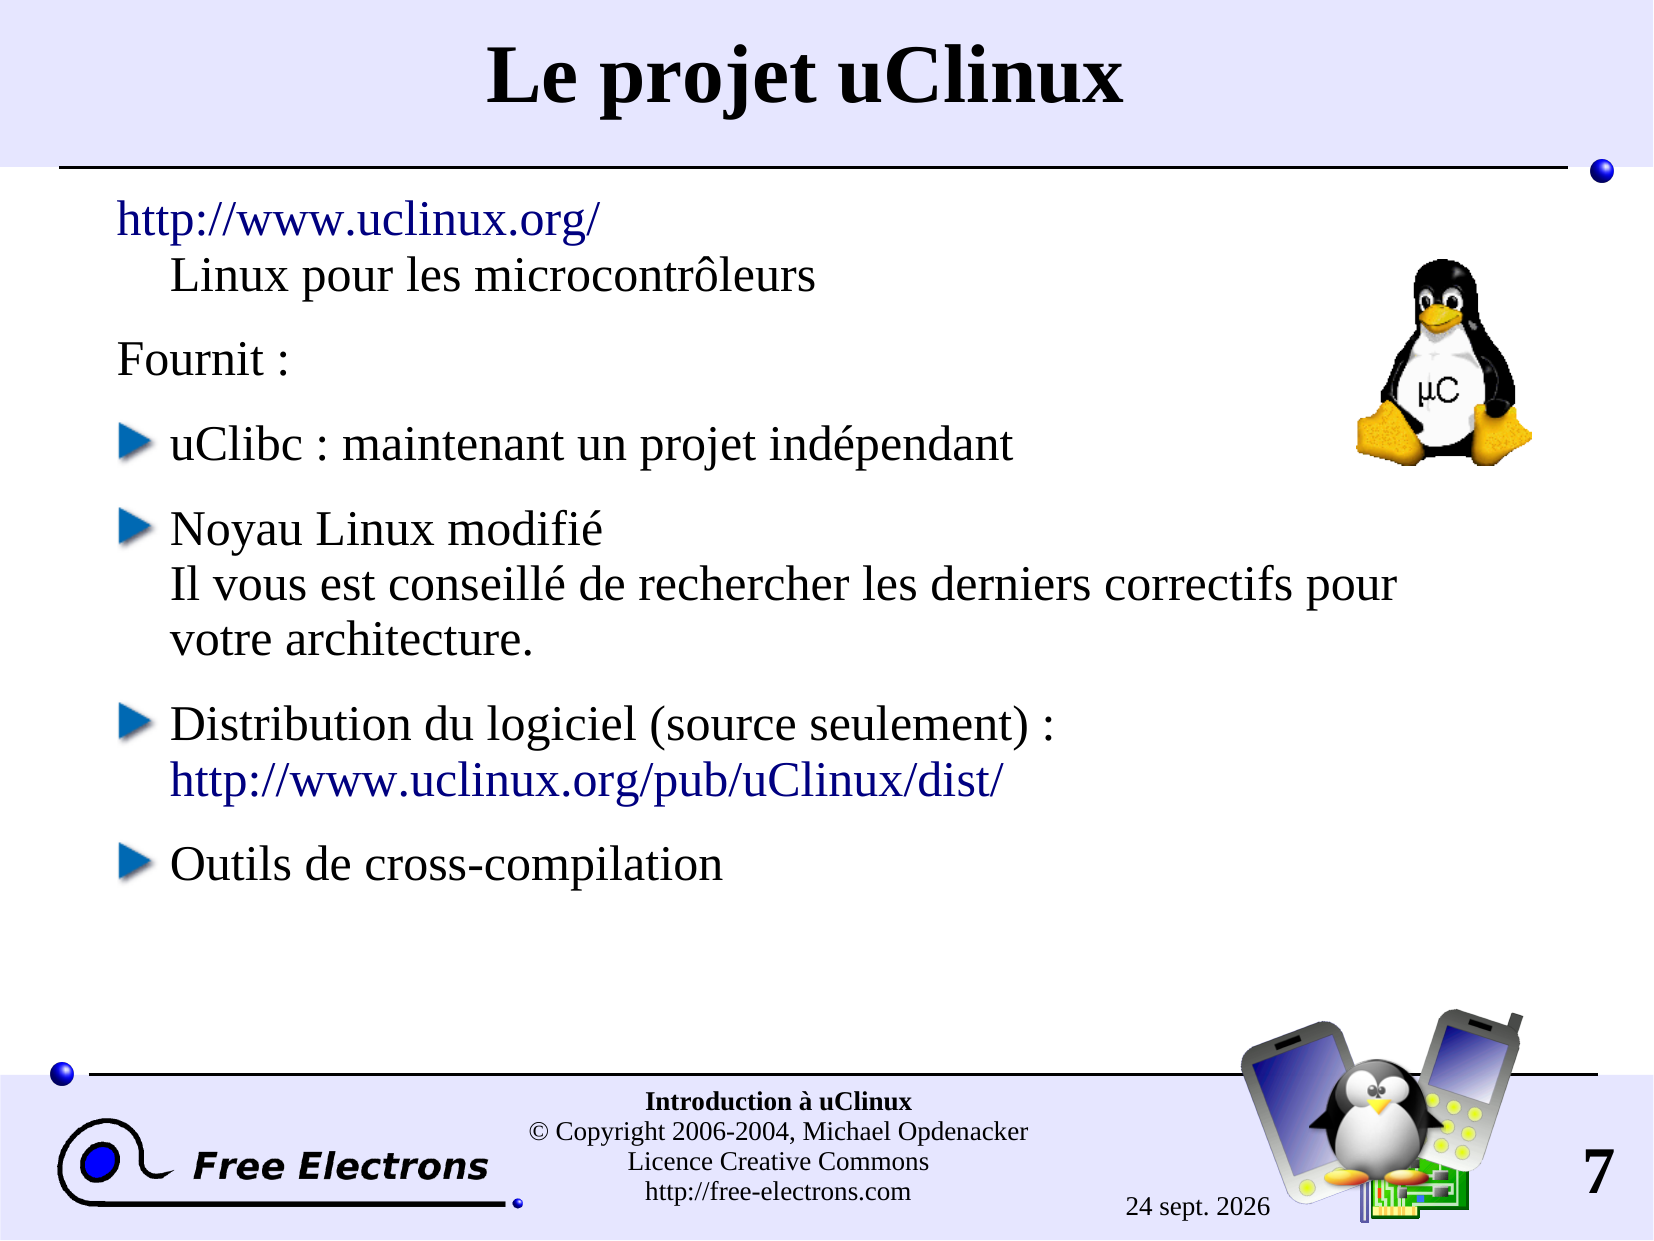

# Le projet uClinux
http://www.uclinux.org/
Linux pour les microcontrôleurs
Fournit :
uClibc : maintenant un projet indépendant
Noyau Linux modifié
Il vous est conseillé de rechercher les derniers correctifs pour votre architecture.
Distribution du logiciel (source seulement) :
http://www.uclinux.org/pub/uClinux/dist/
Outils de cross-compilation